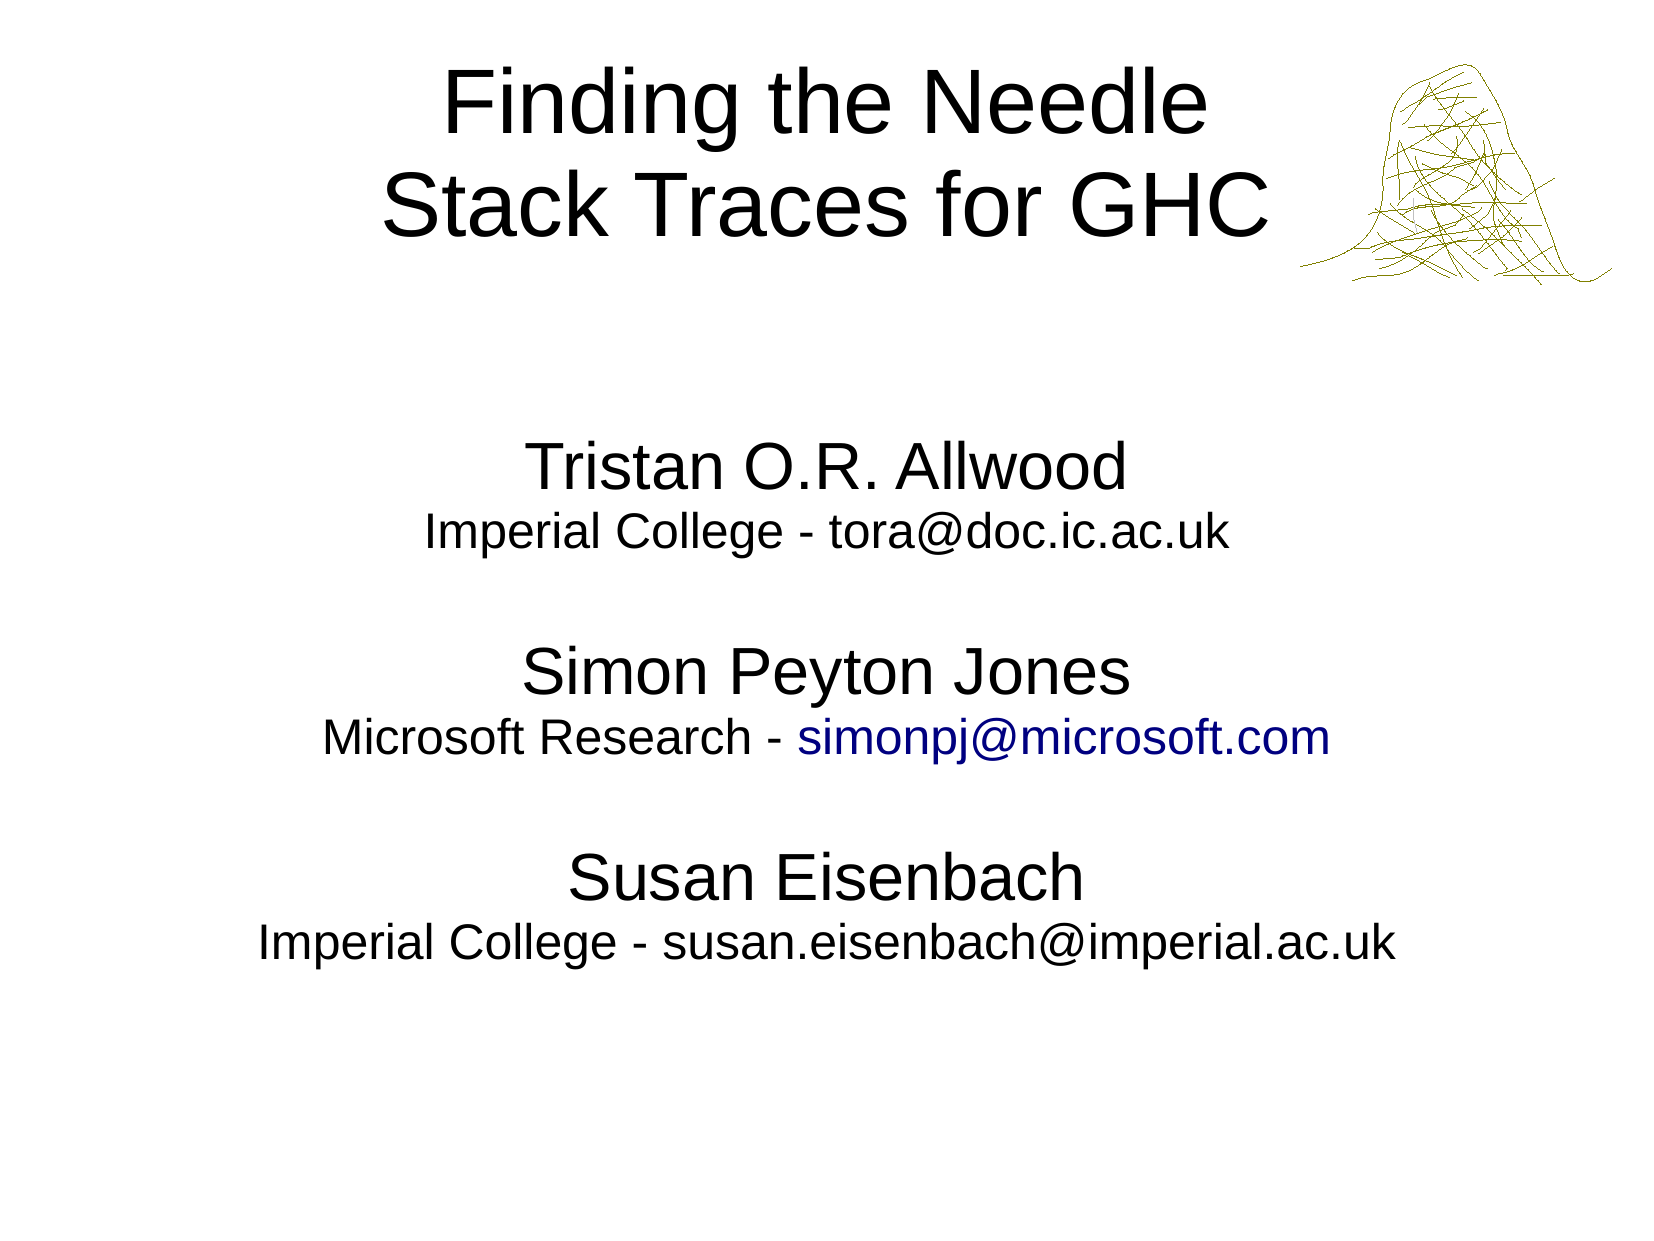

# Finding the Needle Stack Traces for GHC
Tristan O.R. Allwood
Imperial College - tora@doc.ic.ac.uk
Simon Peyton Jones
Microsoft Research - simonpj@microsoft.com
Susan Eisenbach
Imperial College - susan.eisenbach@imperial.ac.uk